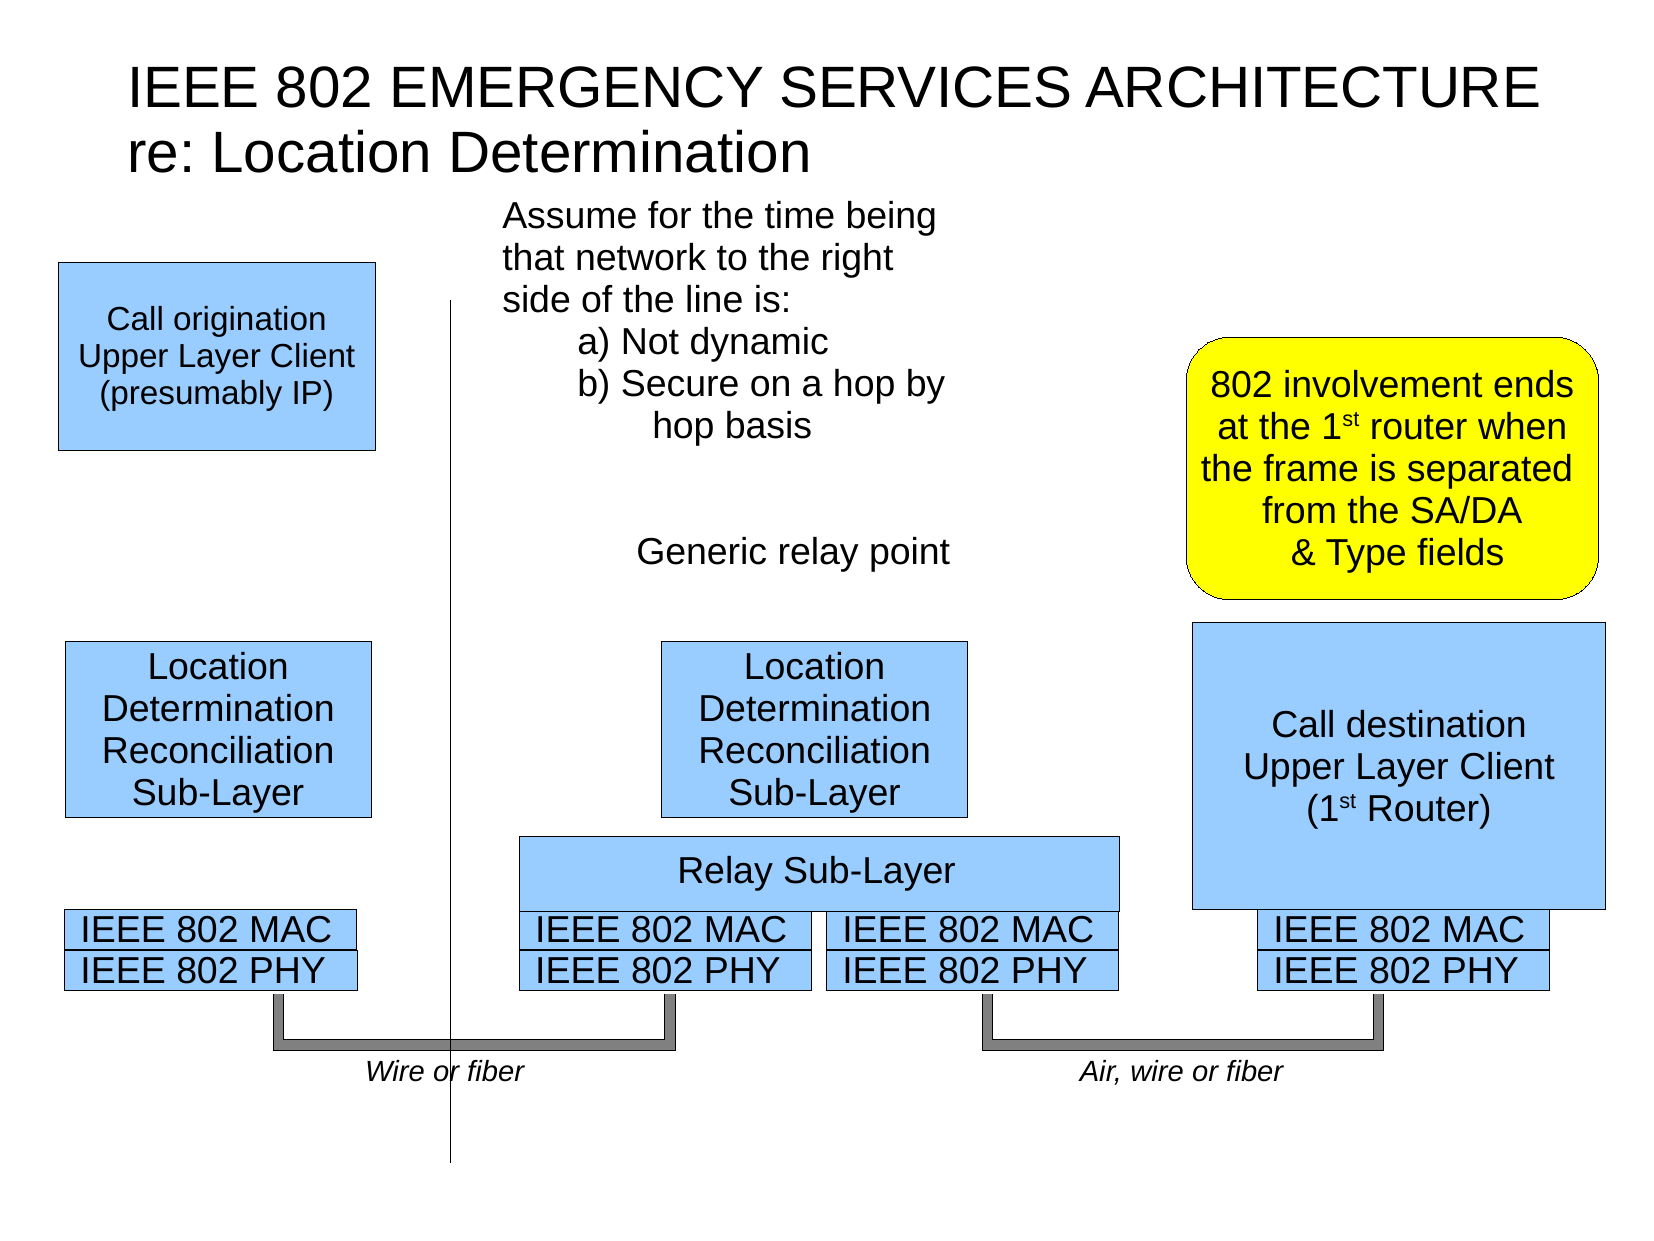

IEEE 802 EMERGENCY SERVICES ARCHITECTURE
re: Location Determination
Assume for the time being
that network to the right
side of the line is:
	a) Not dynamic
	b) Secure on a hop by 		hop basis
Call origination
Upper Layer Client
(presumably IP)
802 involvement ends
at the 1st router when
the frame is separated
from the SA/DA
 & Type fields
Generic relay point
Call destination
Upper Layer Client
(1st Router)
Location
Determination
Reconciliation
Sub-Layer
Location
Determination
Reconciliation
Sub-Layer
Relay Sub-Layer
IEEE 802 MAC
IEEE 802 MAC
IEEE 802 MAC
IEEE 802 MAC
IEEE 802 MAC
IEEE 802 PHY
IEEE 802 PHY
IEEE 802 PHY
IEEE 802 PHY
IEEE 802 PHY
Wire or fiber
Air, wire or fiber